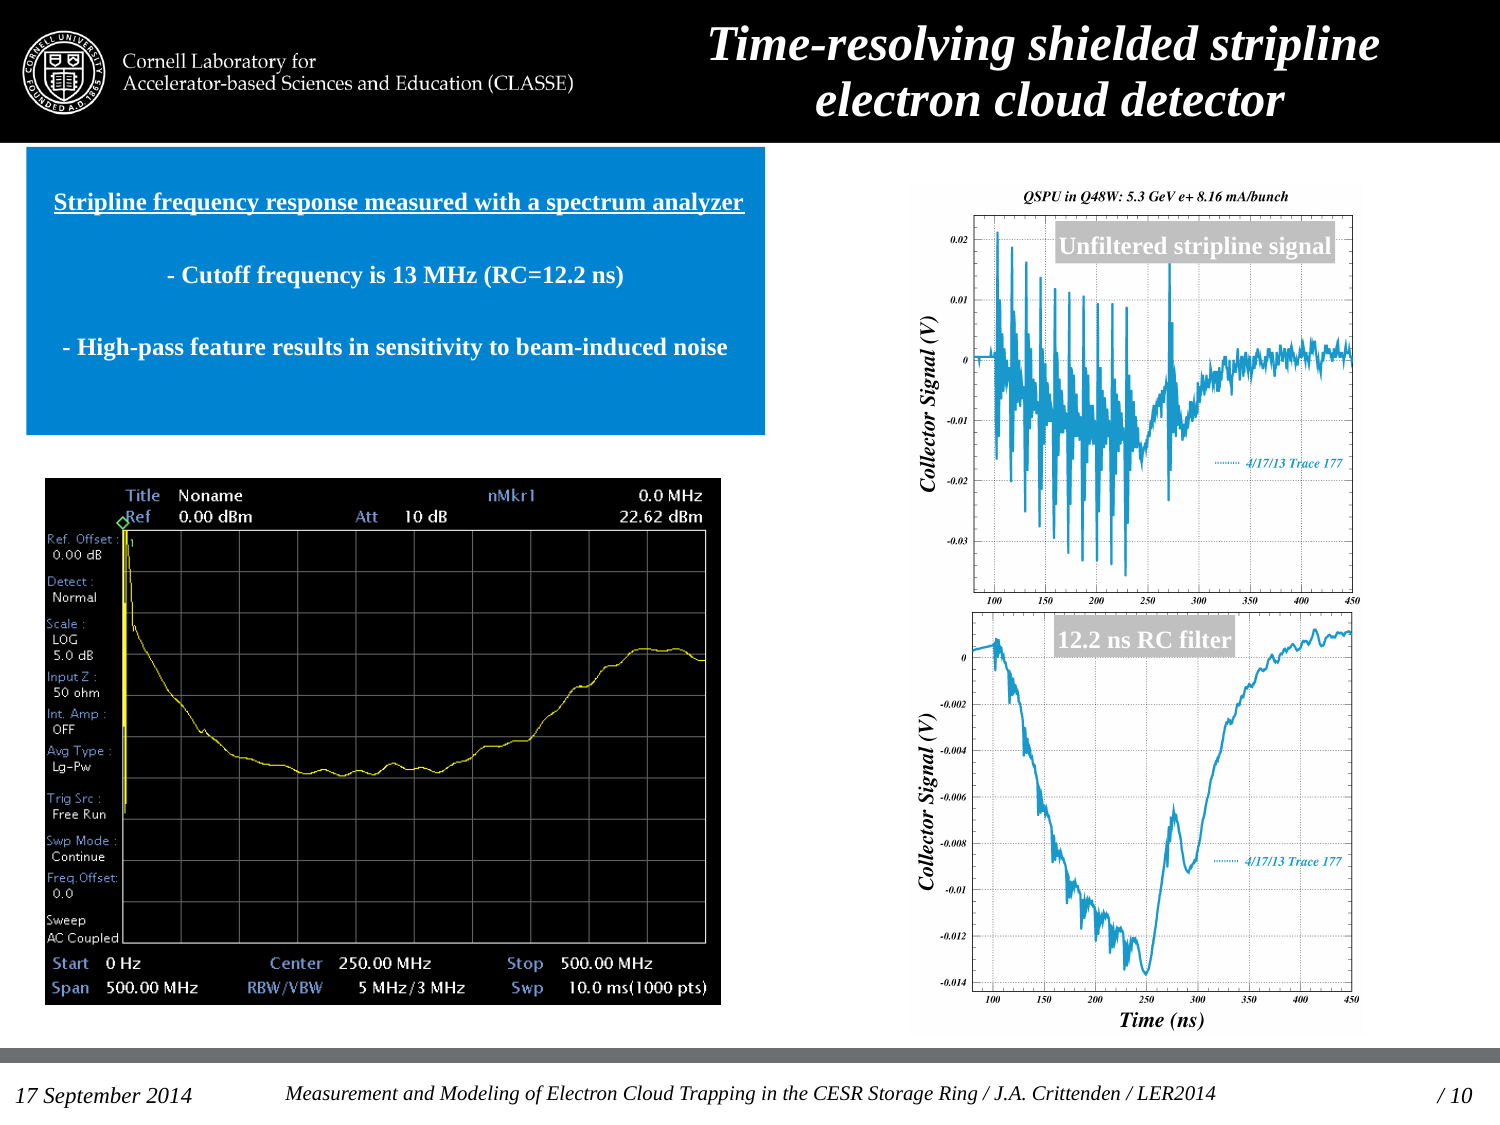

# Time-resolving shielded stripline electron cloud detector
 Stripline frequency response measured with a spectrum analyzer
- Cutoff frequency is 13 MHz (RC=12.2 ns)
- High-pass feature results in sensitivity to beam-induced noise
Unfiltered stripline signal
12.2 ns RC filter